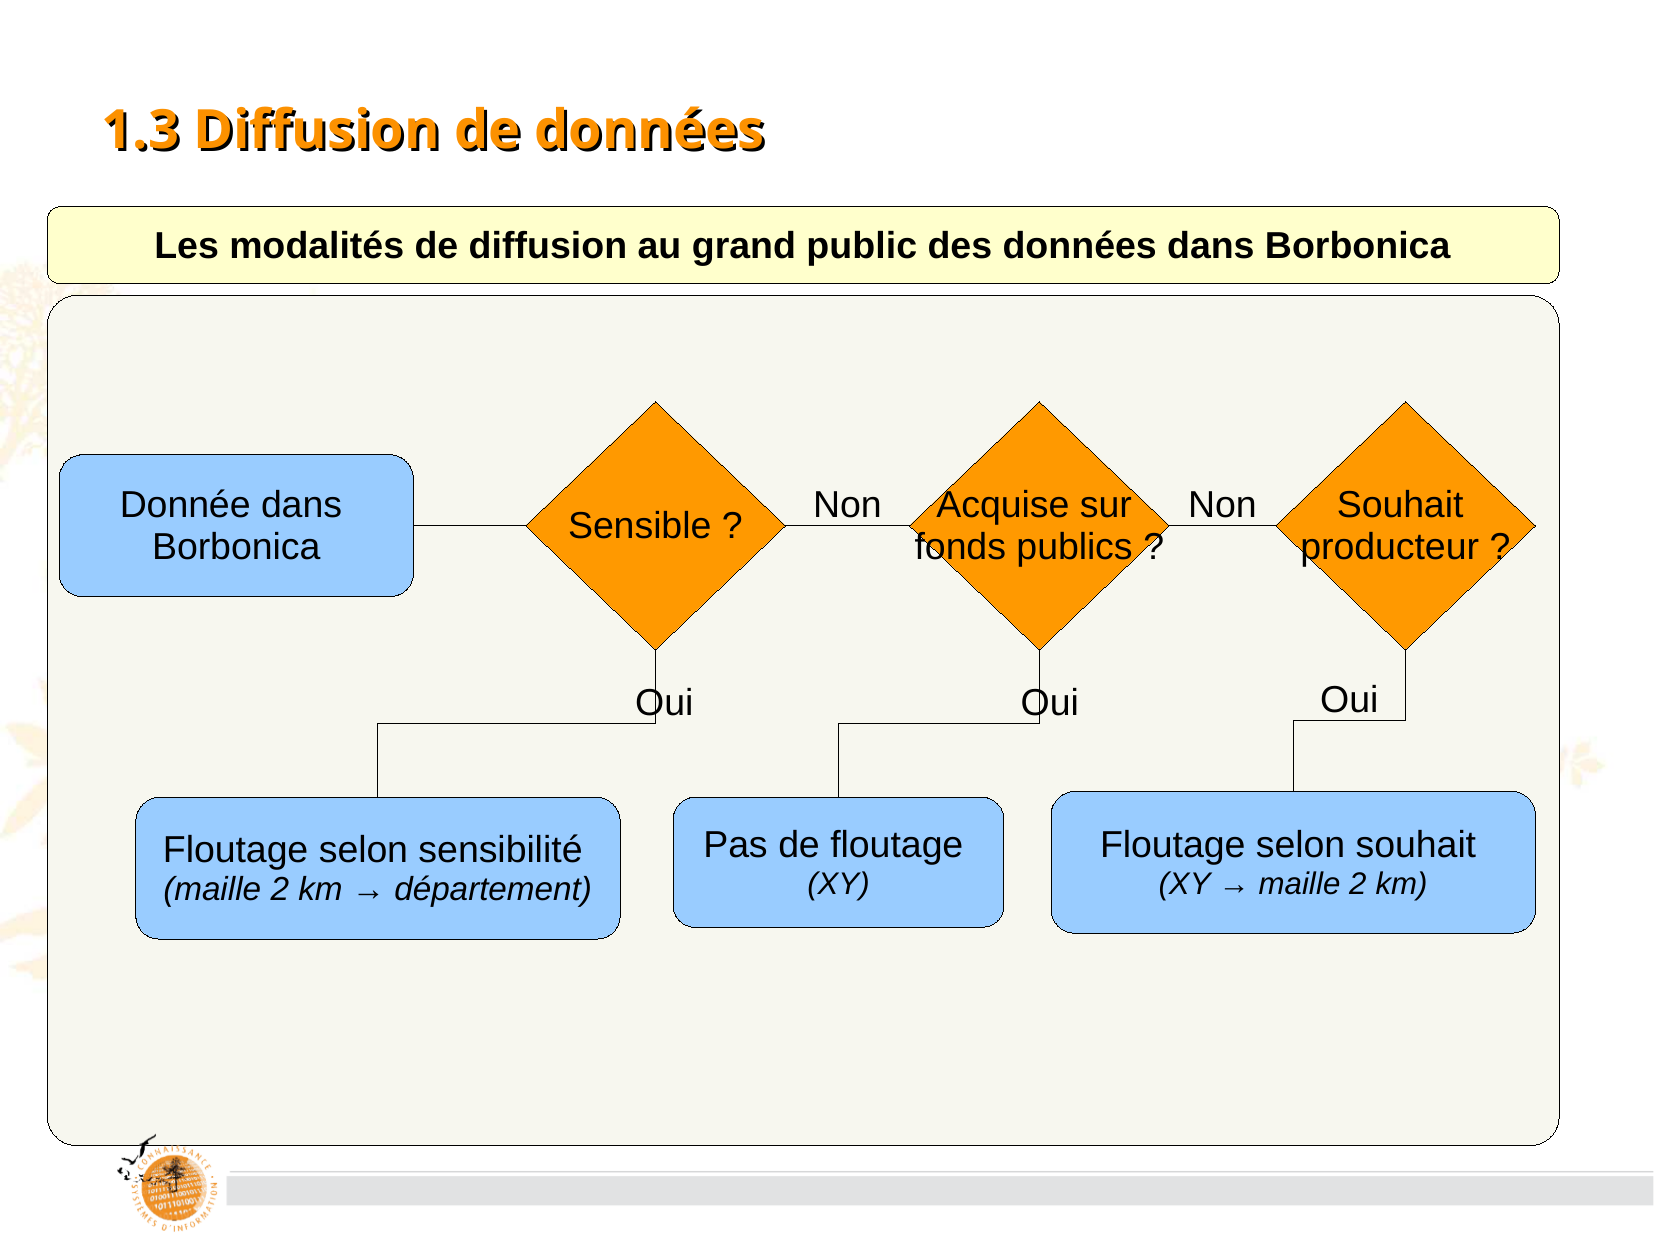

# 1.3 Diffusion de données
Les modalités de diffusion au grand public des données dans Borbonica
Sensible ?
Acquise sur
fonds publics ?
Souhait
producteur ?
Donnée dans
Borbonica
Floutage selon souhait
(XY → maille 2 km)
Floutage selon sensibilité
(maille 2 km → département)
Pas de floutage
(XY)
Cotech SINP - 29/11/2018
13